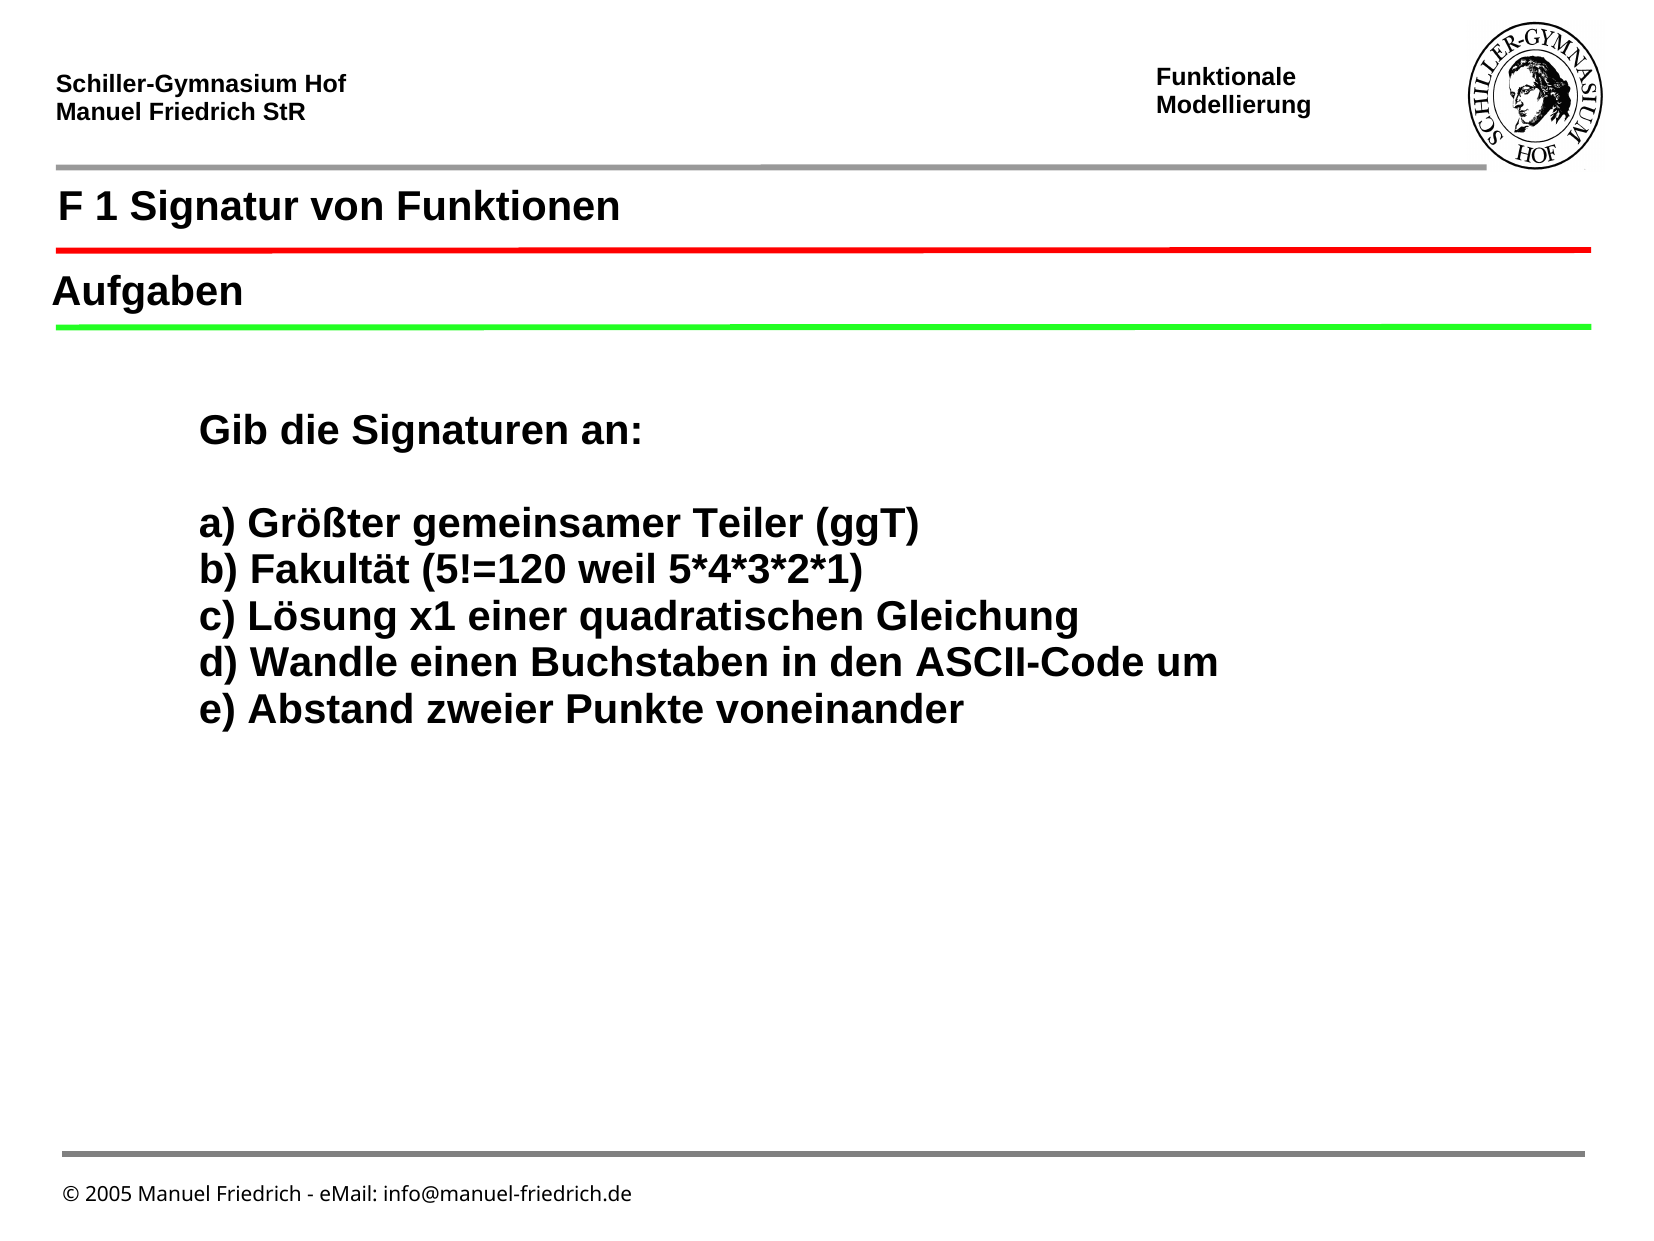

Funktionale
Modellierung
Schiller-Gymnasium Hof
Manuel Friedrich StR
F 1 Signatur von Funktionen
Aufgaben
Gib die Signaturen an:
a) Größter gemeinsamer Teiler (ggT)
b) Fakultät (5!=120 weil 5*4*3*2*1)
c) Lösung x1 einer quadratischen Gleichung
d) Wandle einen Buchstaben in den ASCII-Code um
e) Abstand zweier Punkte voneinander
© 2005 Manuel Friedrich - eMail: info@manuel-friedrich.de